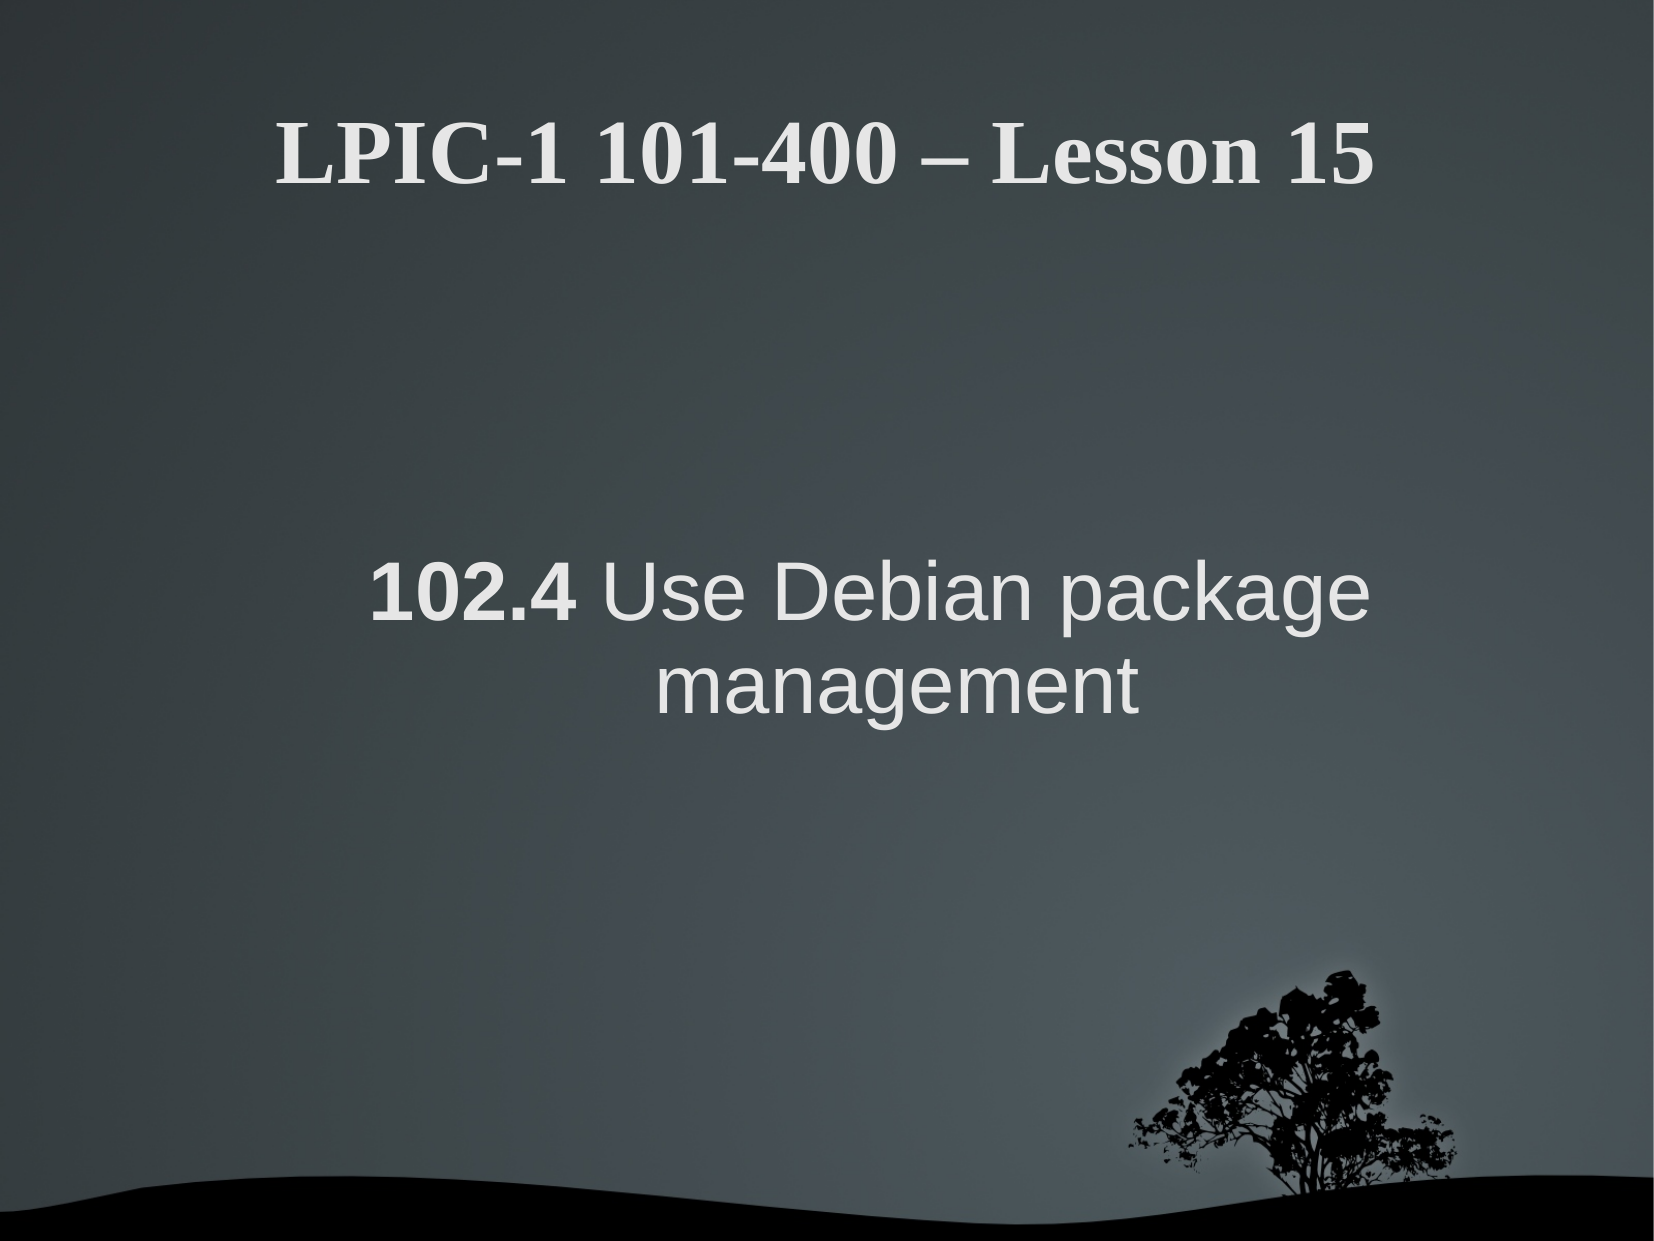

# LPIC-1 101-400 – Lesson 15
102.4 Use Debian package management